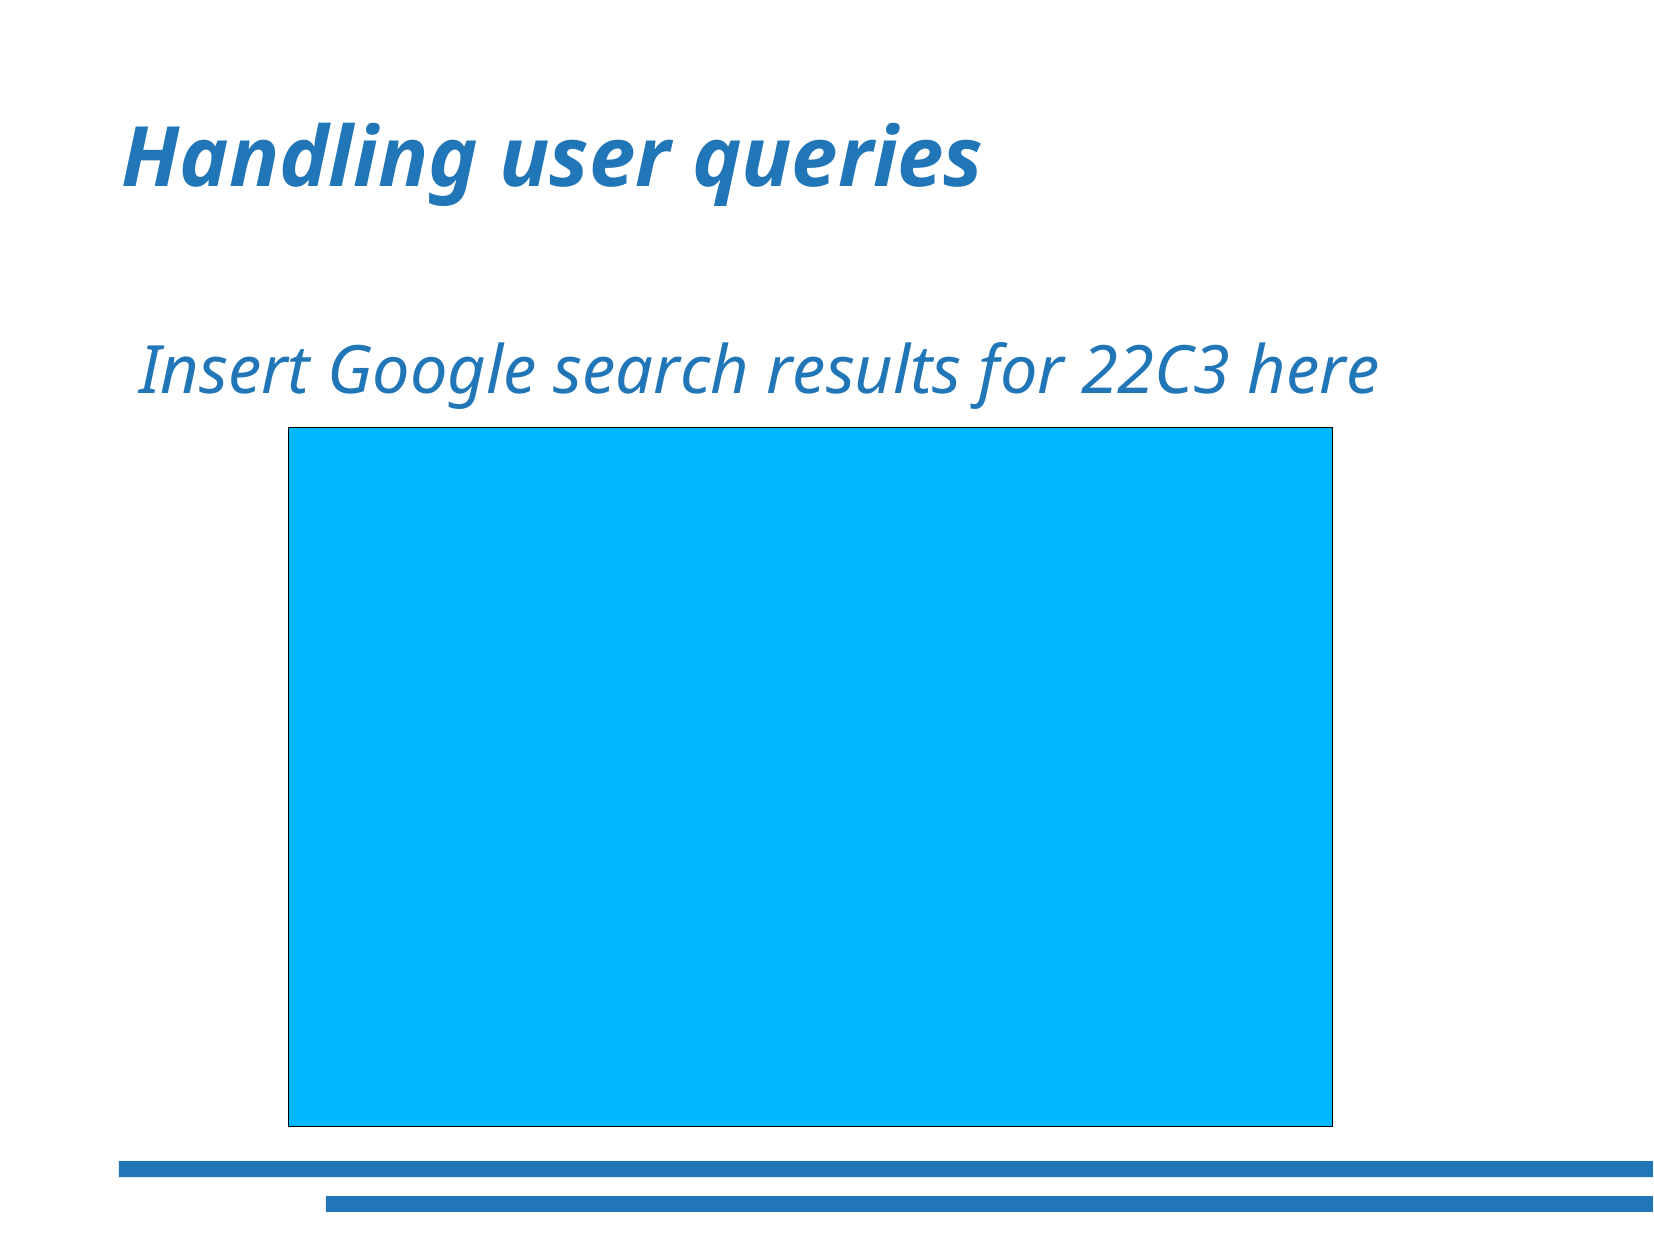

# Handling user queries
Insert Google search results for 22C3 here